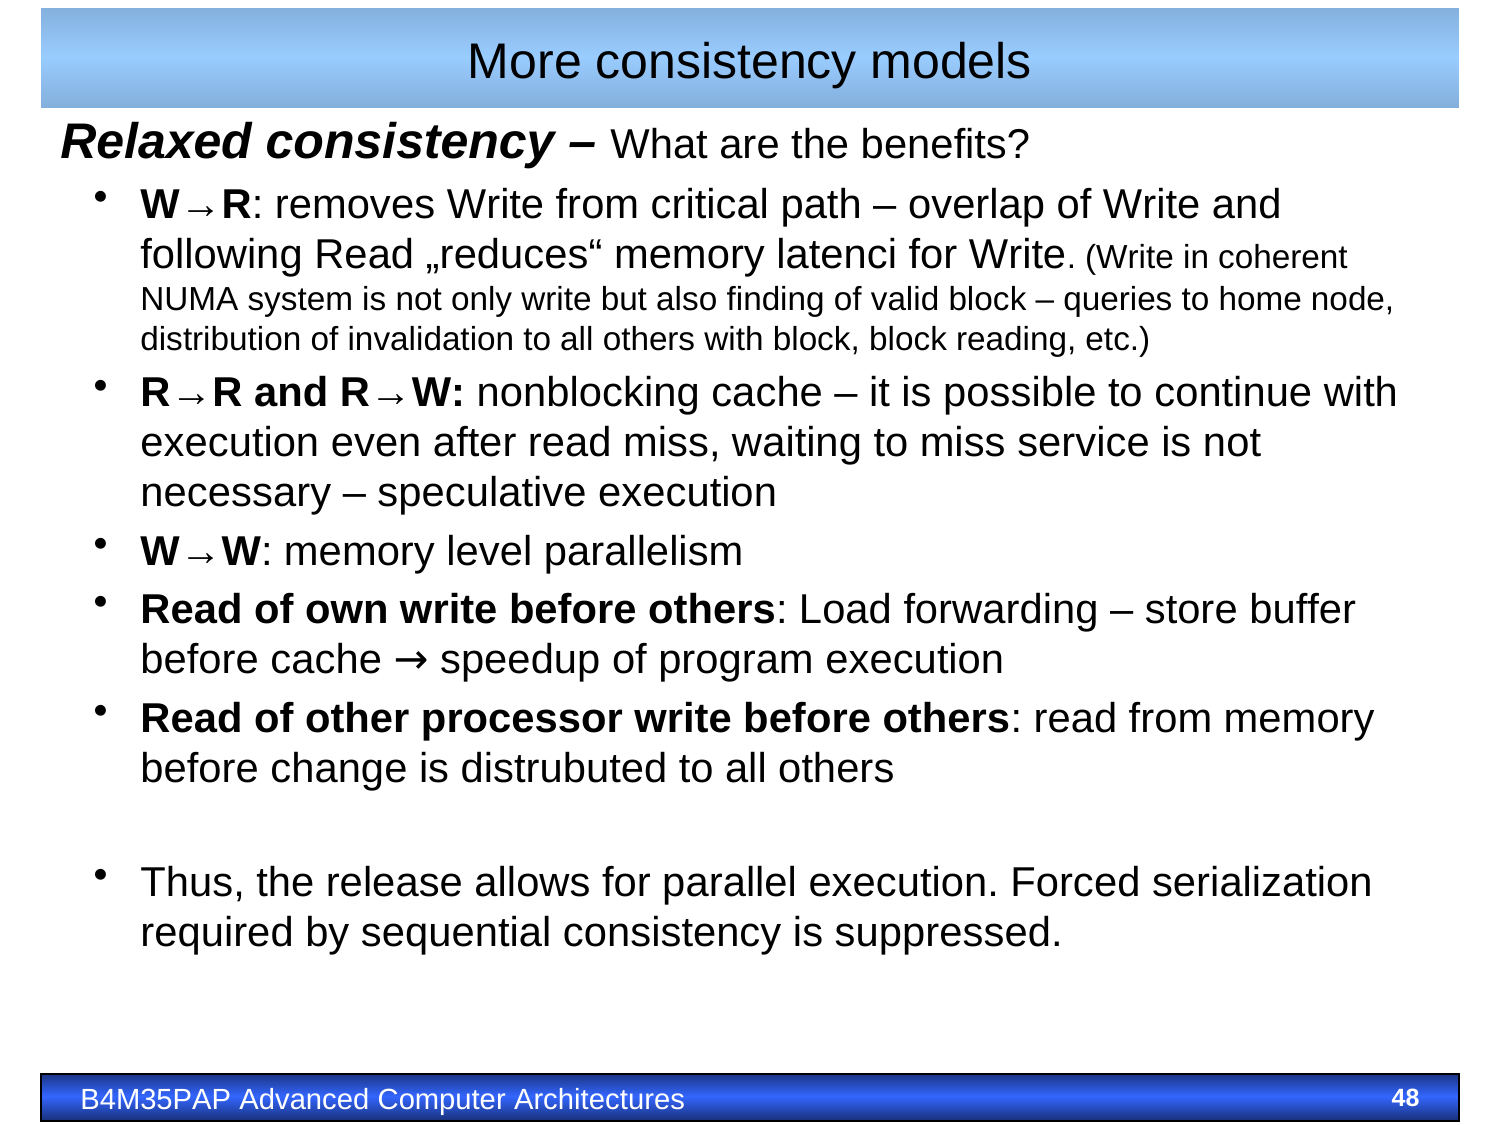

More consistency models
# Relaxed consistency – What are the benefits?
W→R: removes Write from critical path – overlap of Write and following Read „reduces“ memory latenci for Write. (Write in coherent NUMA system is not only write but also finding of valid block – queries to home node, distribution of invalidation to all others with block, block reading, etc.)
R→R and R→W: nonblocking cache – it is possible to continue with execution even after read miss, waiting to miss service is not necessary – speculative execution
W→W: memory level parallelism
Read of own write before others: Load forwarding – store buffer before cache → speedup of program execution
Read of other processor write before others: read from memory before change is distrubuted to all others
Thus, the release allows for parallel execution. Forced serialization required by sequential consistency is suppressed.